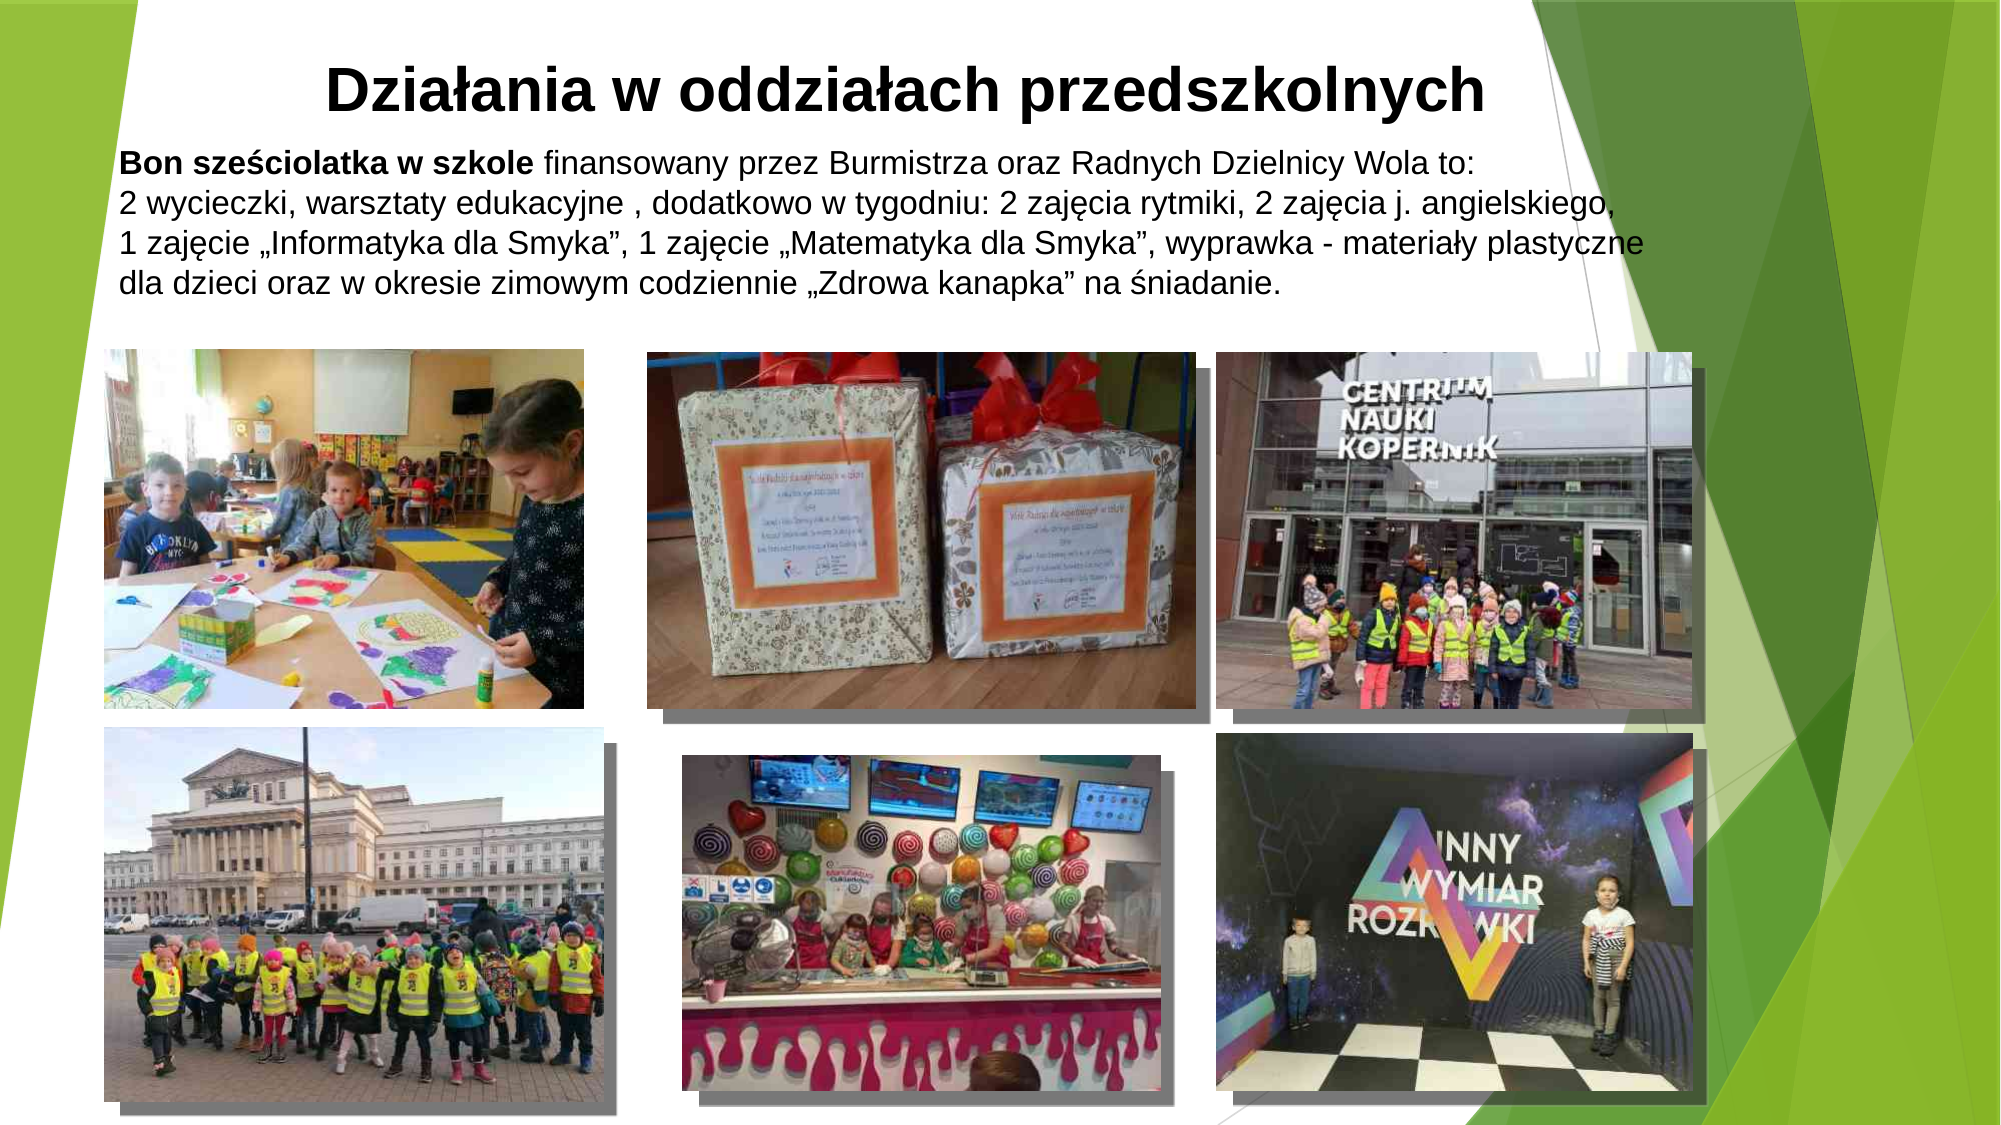

Działania w oddziałach przedszkolnych
Bon sześciolatka w szkole finansowany przez Burmistrza oraz Radnych Dzielnicy Wola to:
2 wycieczki, warsztaty edukacyjne , dodatkowo w tygodniu: 2 zajęcia rytmiki, 2 zajęcia j. angielskiego,
1 zajęcie „Informatyka dla Smyka”, 1 zajęcie „Matematyka dla Smyka”, wyprawka - materiały plastyczne dla dzieci oraz w okresie zimowym codziennie „Zdrowa kanapka” na śniadanie.